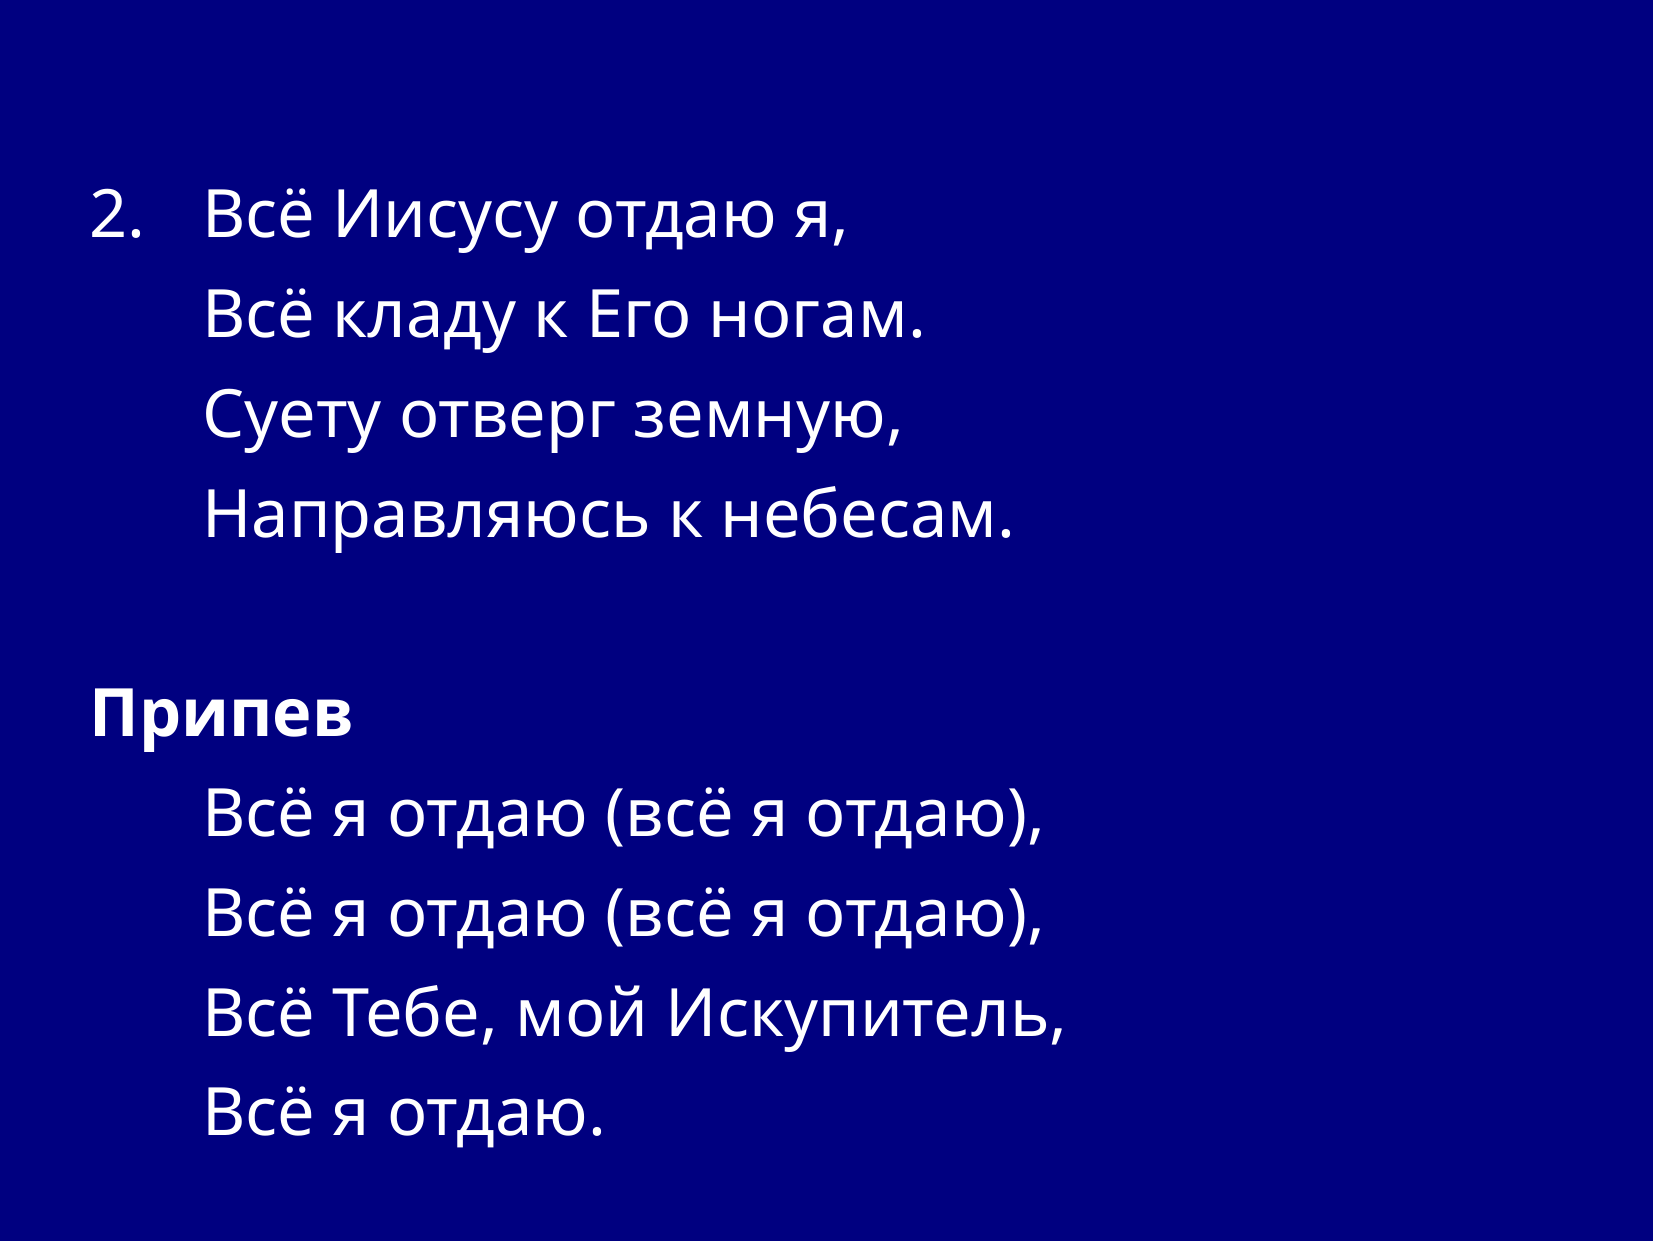

2.	Всё Иисусу отдаю я,
	Всё кладу к Его ногам.
	Суету отверг земную,
	Направляюсь к небесам.
Припев
	Всё я отдаю (всё я отдаю),
	Всё я отдаю (всё я отдаю),
	Всё Тебе, мой Искупитель,
	Всё я отдаю.